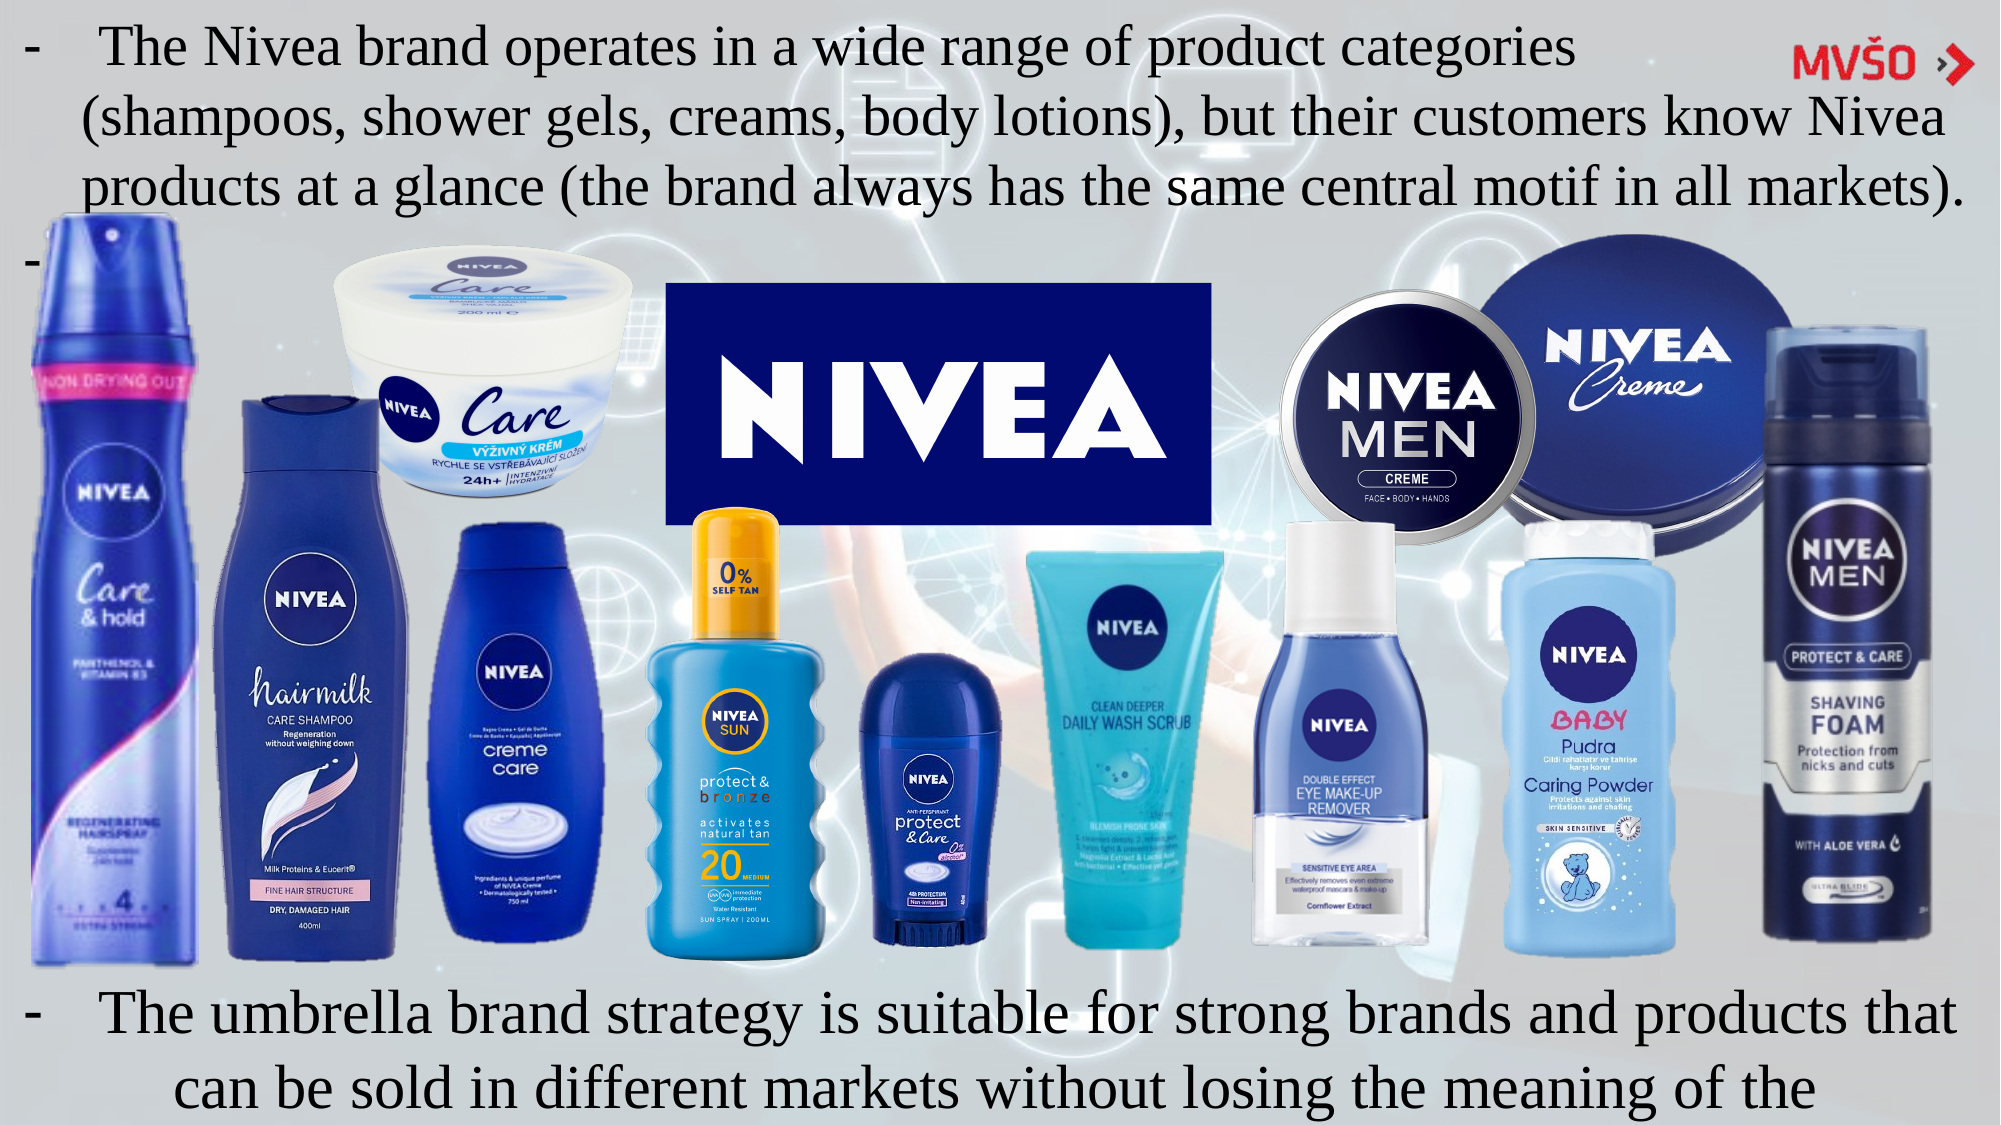

The Nivea brand operates in a wide range of product categories
 (shampoos, shower gels, creams, body lotions), but their customers know Nivea
 products at a glance (the brand always has the same central motif in all markets).
The umbrella brand strategy is suitable for strong brands and products that can be sold in different markets without losing the meaning of the brand.